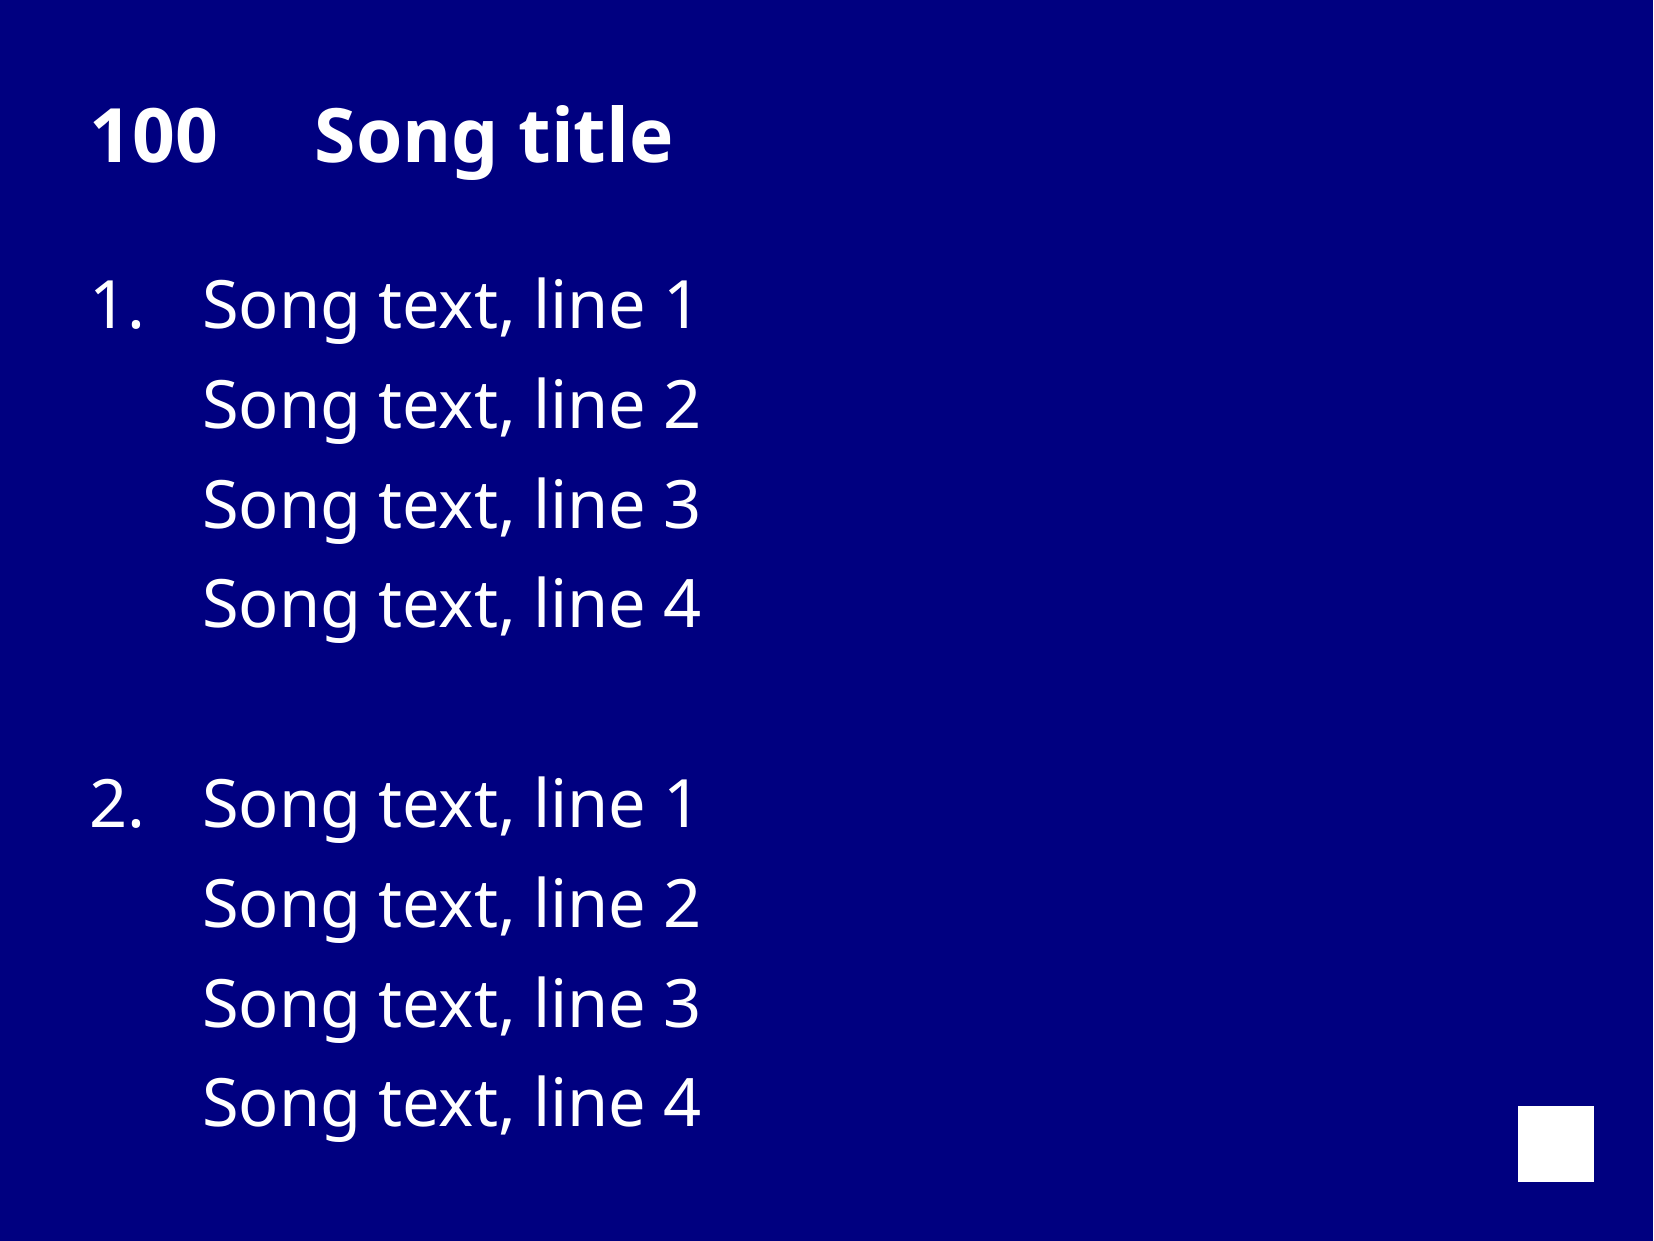

100	Song title
1.	Song text, line 1
	Song text, line 2
	Song text, line 3
	Song text, line 4
2.	Song text, line 1
	Song text, line 2
	Song text, line 3
	Song text, line 4